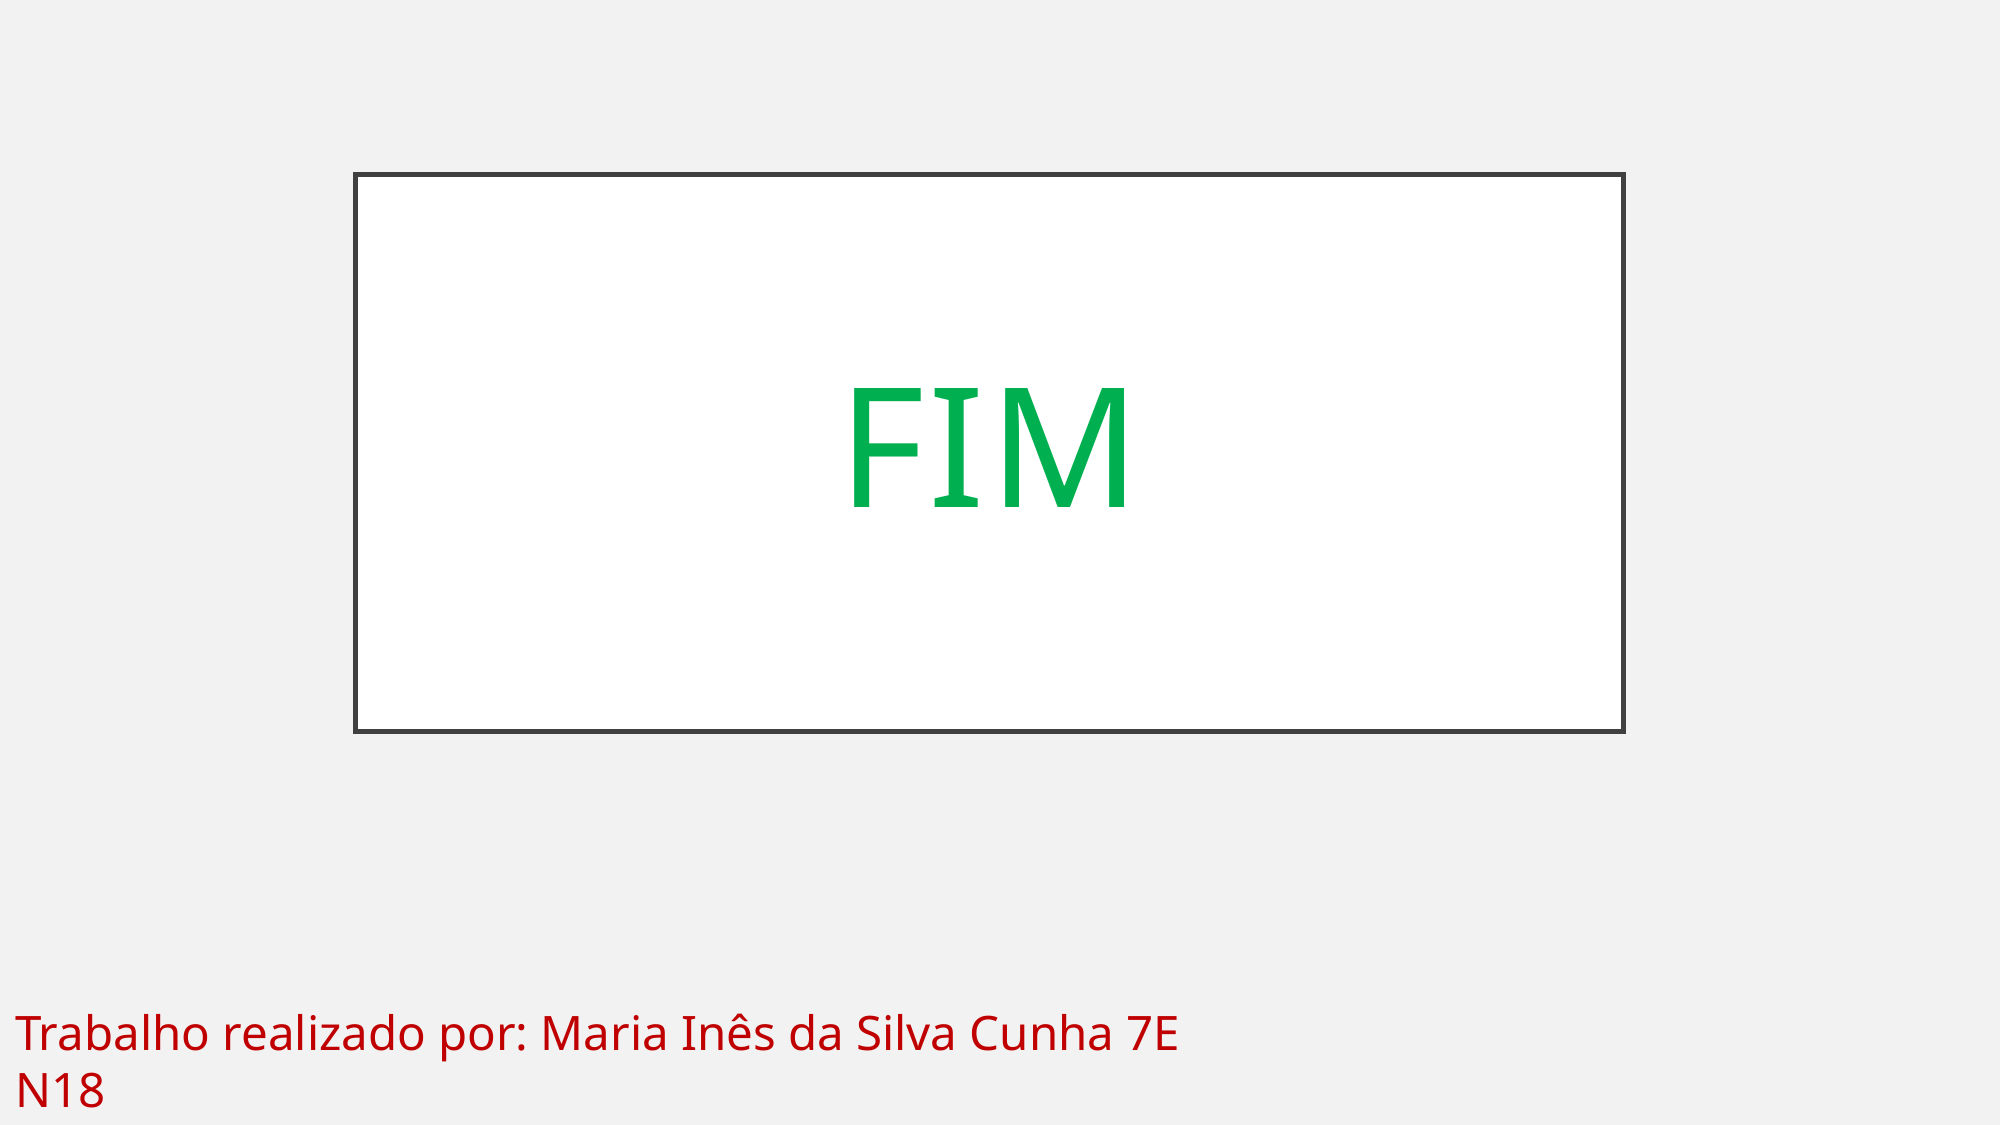

# FIM
Trabalho realizado por: Maria Inês da Silva Cunha 7E N18